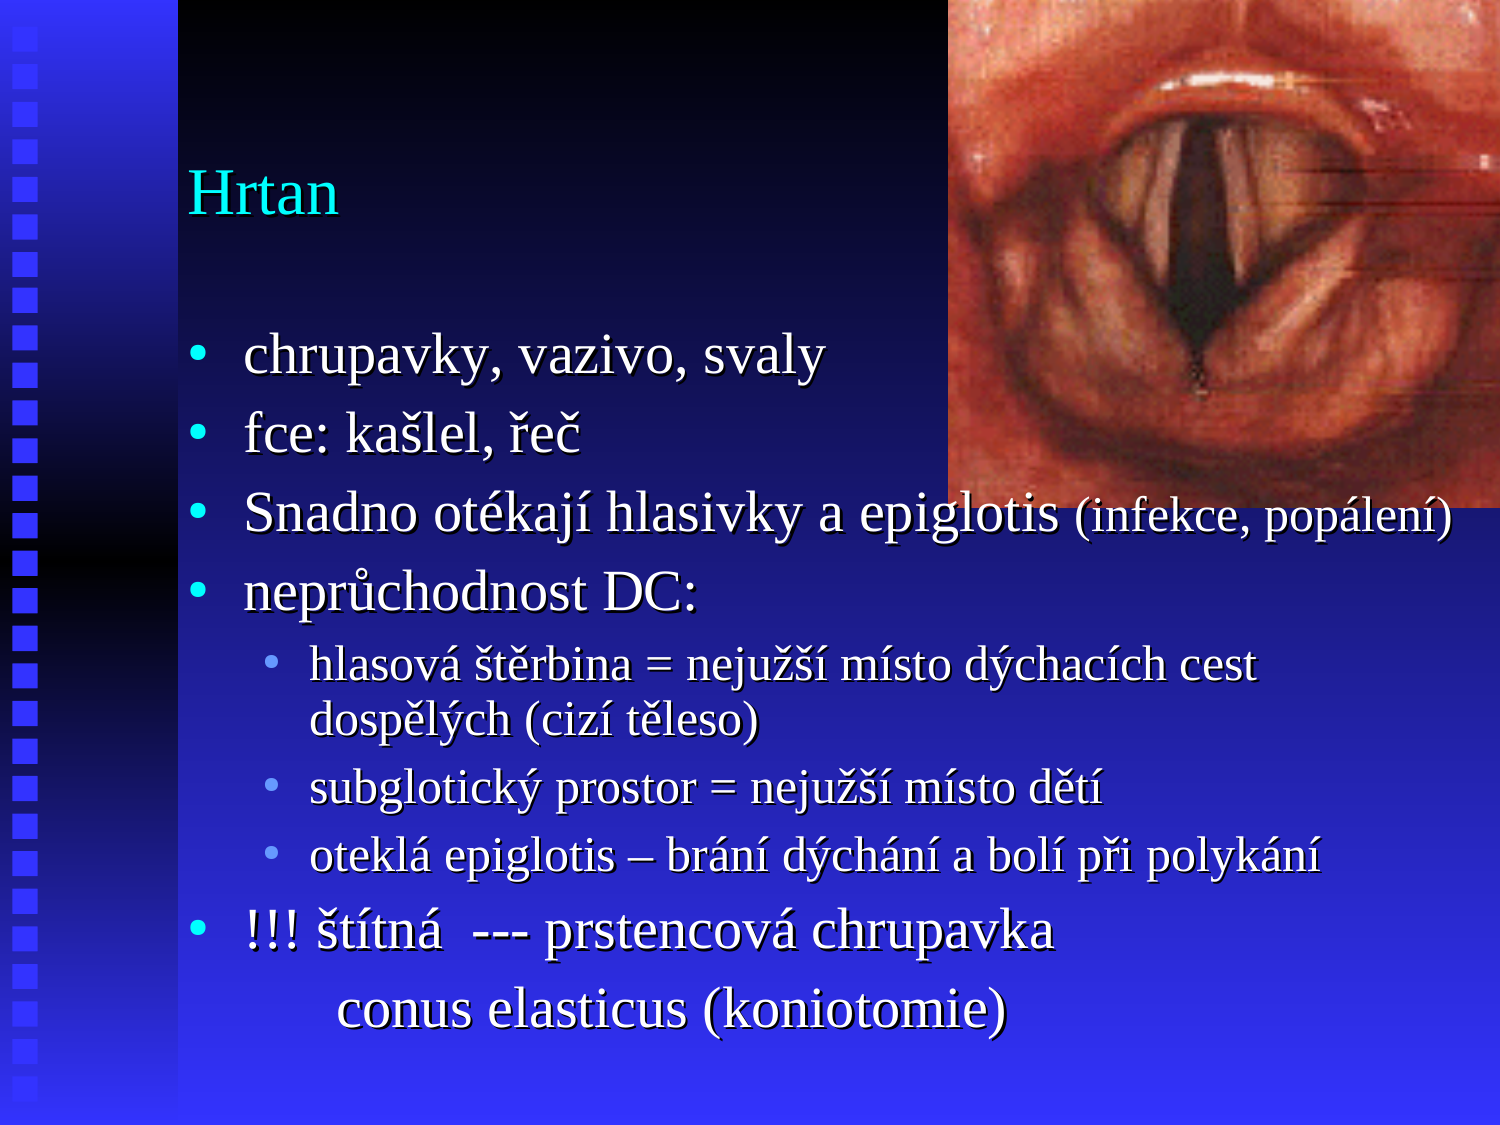

# Hrtan
chrupavky, vazivo, svaly
fce: kašlel, řeč
Snadno otékají hlasivky a epiglotis (infekce, popálení)
neprůchodnost DC:
hlasová štěrbina = nejužší místo dýchacích cest dospělých (cizí těleso)
subglotický prostor = nejužší místo dětí
oteklá epiglotis – brání dýchání a bolí při polykání
!!! štítná --- prstencová chrupavka
 		conus elasticus (koniotomie)